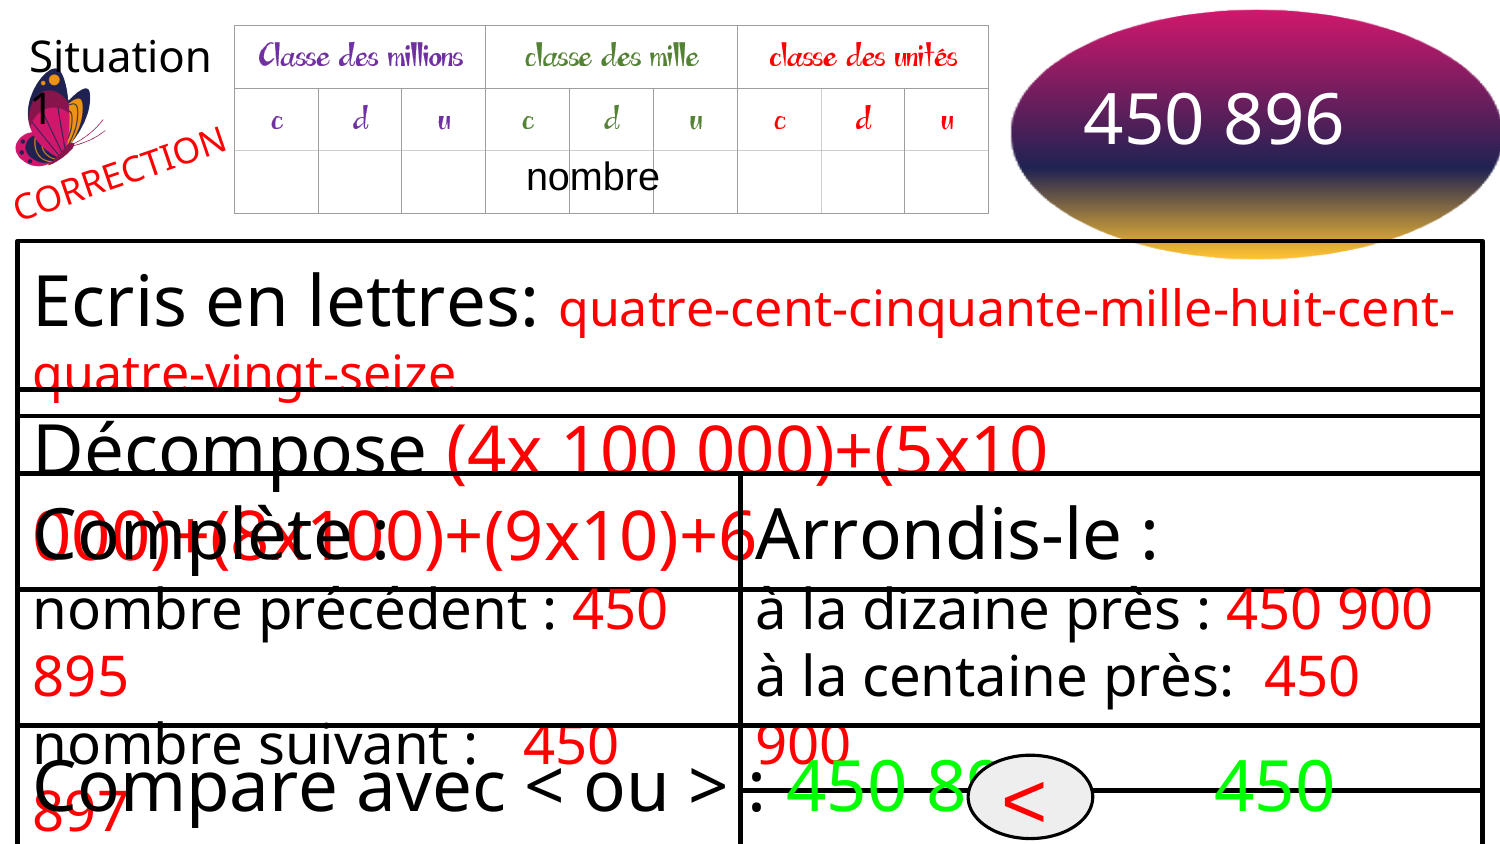

450 896
Situation 1
CORRECTION
nombre
Ecris en lettres: quatre-cent-cinquante-mille-huit-cent-quatre-vingt-seize
Décompose (4x 100 000)+(5x10 000)+(8x100)+(9x10)+6
Complète :
nombre précédent : 450 895
nombre suivant : 450 897
Arrondis-le :
à la dizaine près : 450 900
à la centaine près: 450 900
Compare avec < ou > : 450 896 450 902
<